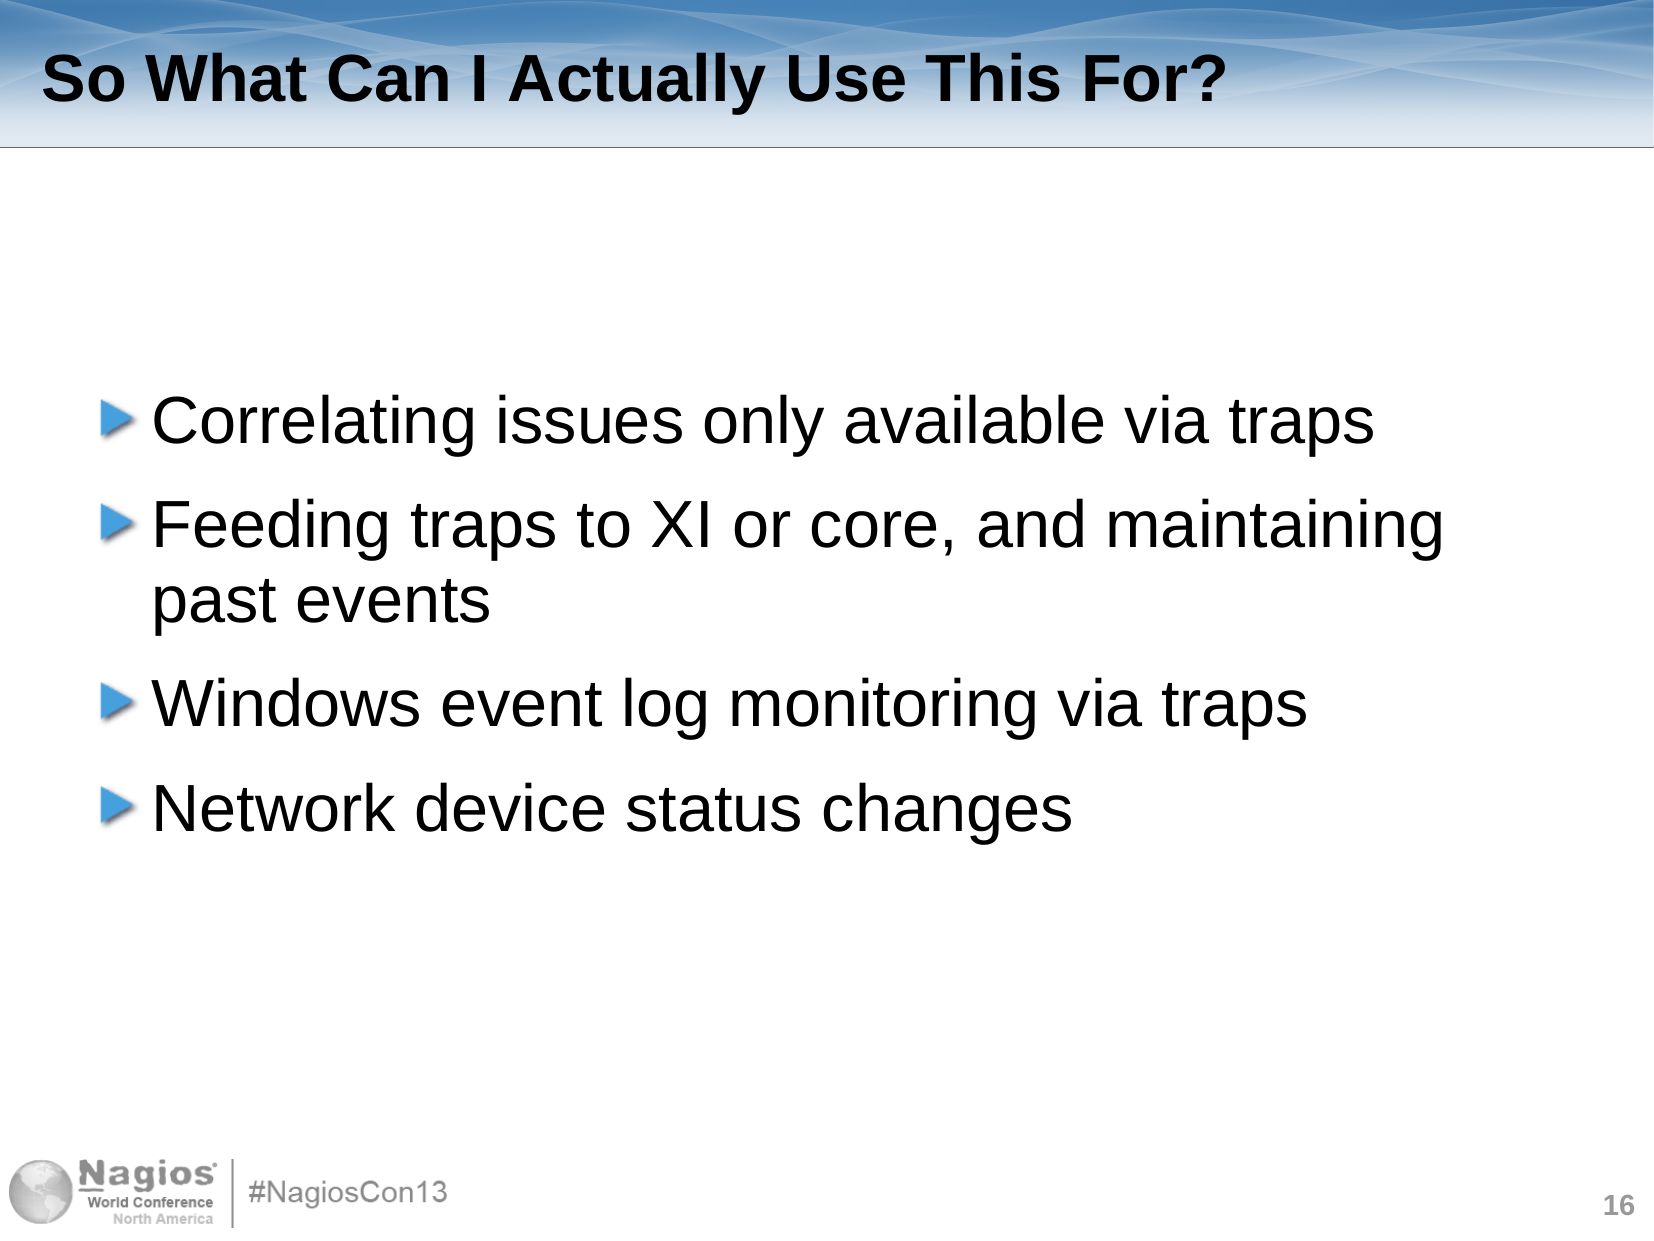

# So What Can I Actually Use This For?
Correlating issues only available via traps
Feeding traps to XI or core, and maintaining past events
Windows event log monitoring via traps
Network device status changes
16